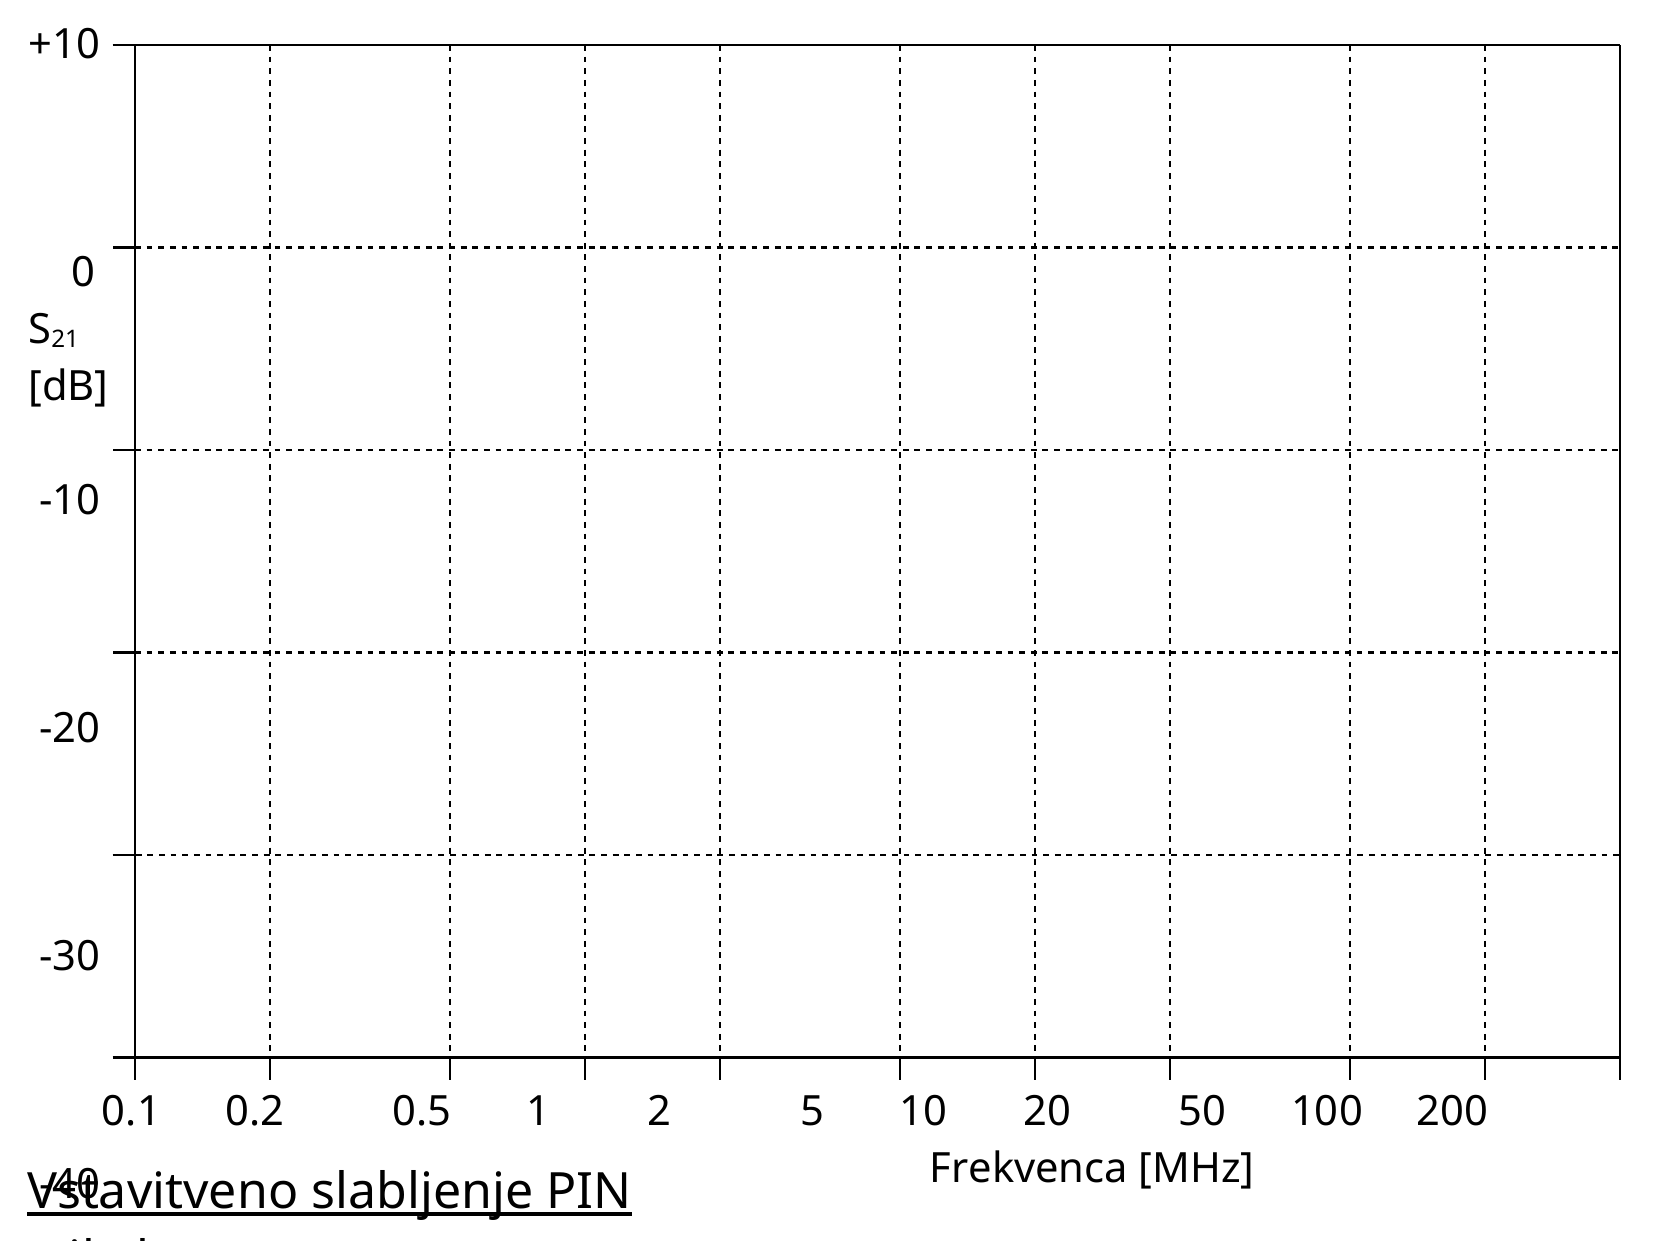

+10
 0
S21
[dB]
 -10
 -20
 -30
 -40
0.1 0.2 0.5 1 2 5 10 20 50 100 200
 Frekvenca [MHz]
Vstavitveno slabljenje PIN stikala